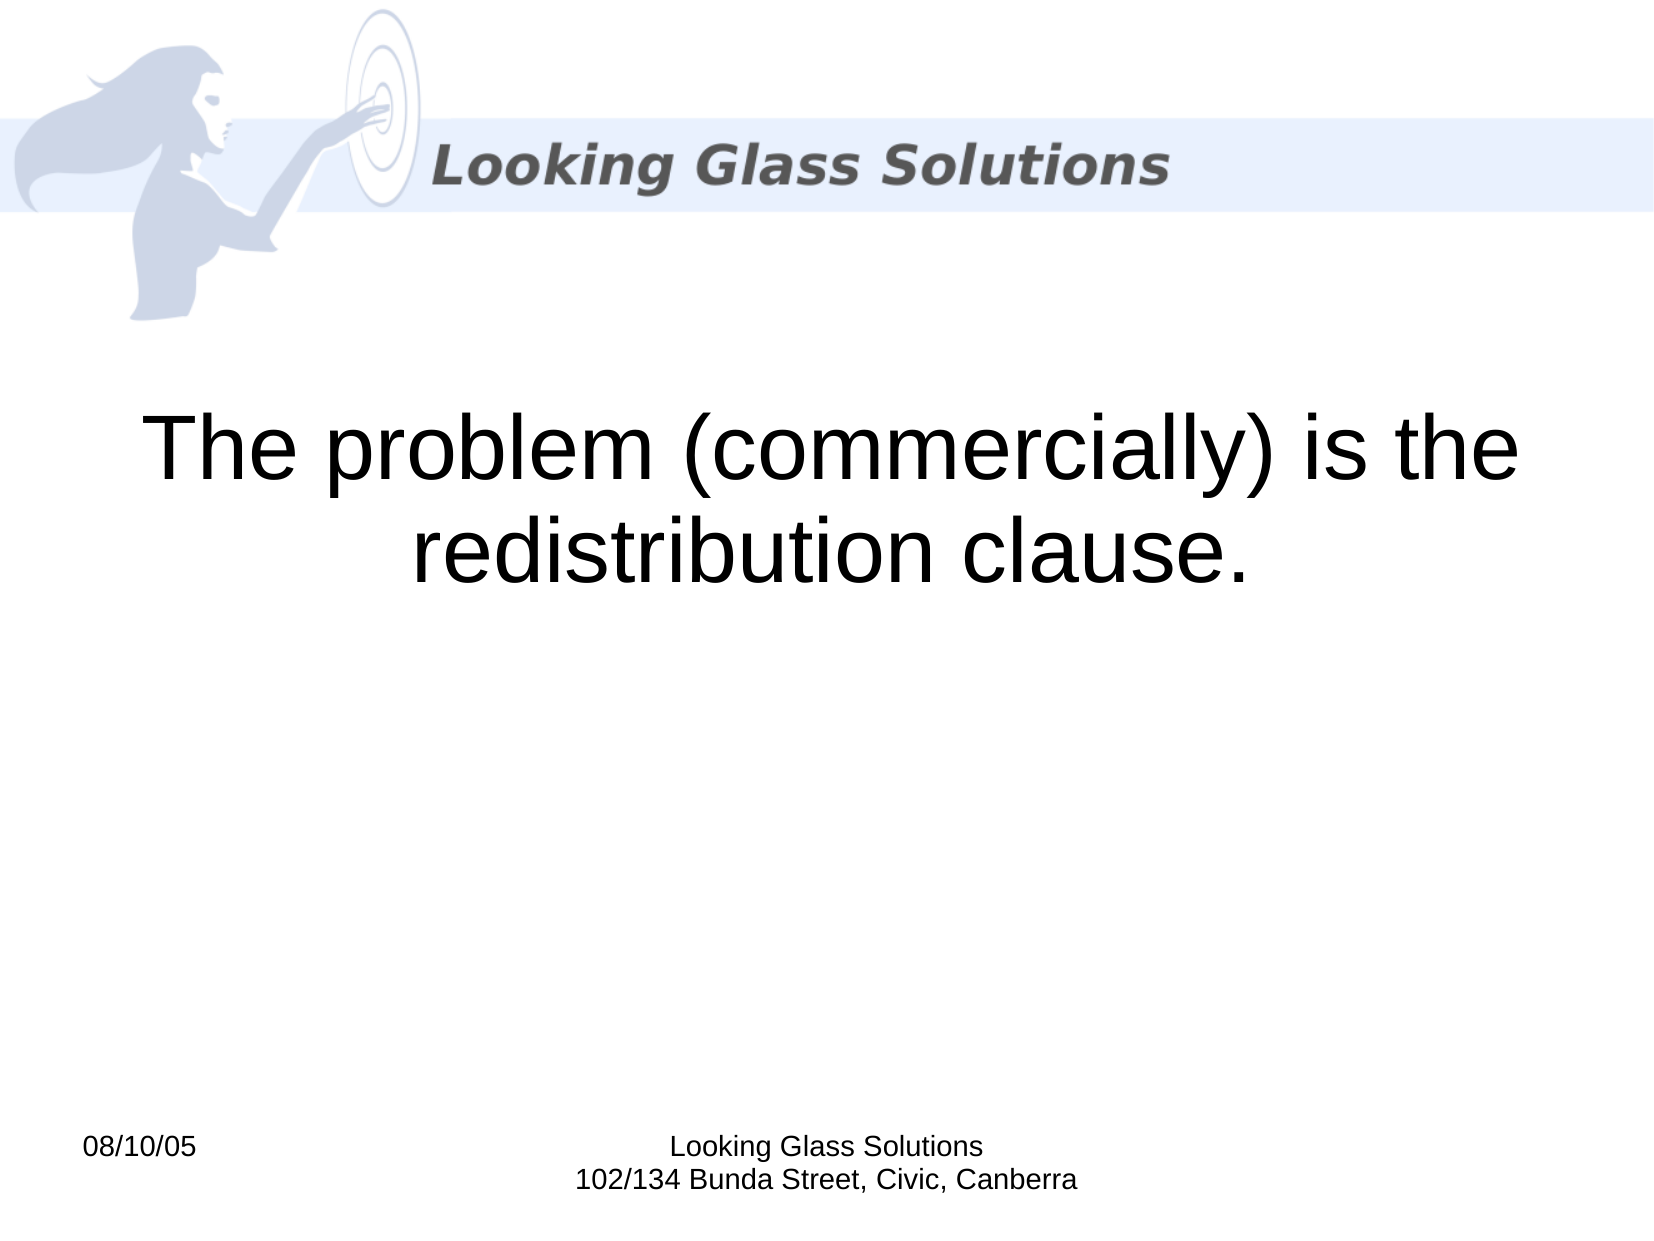

# The problem (commercially) is the redistribution clause.